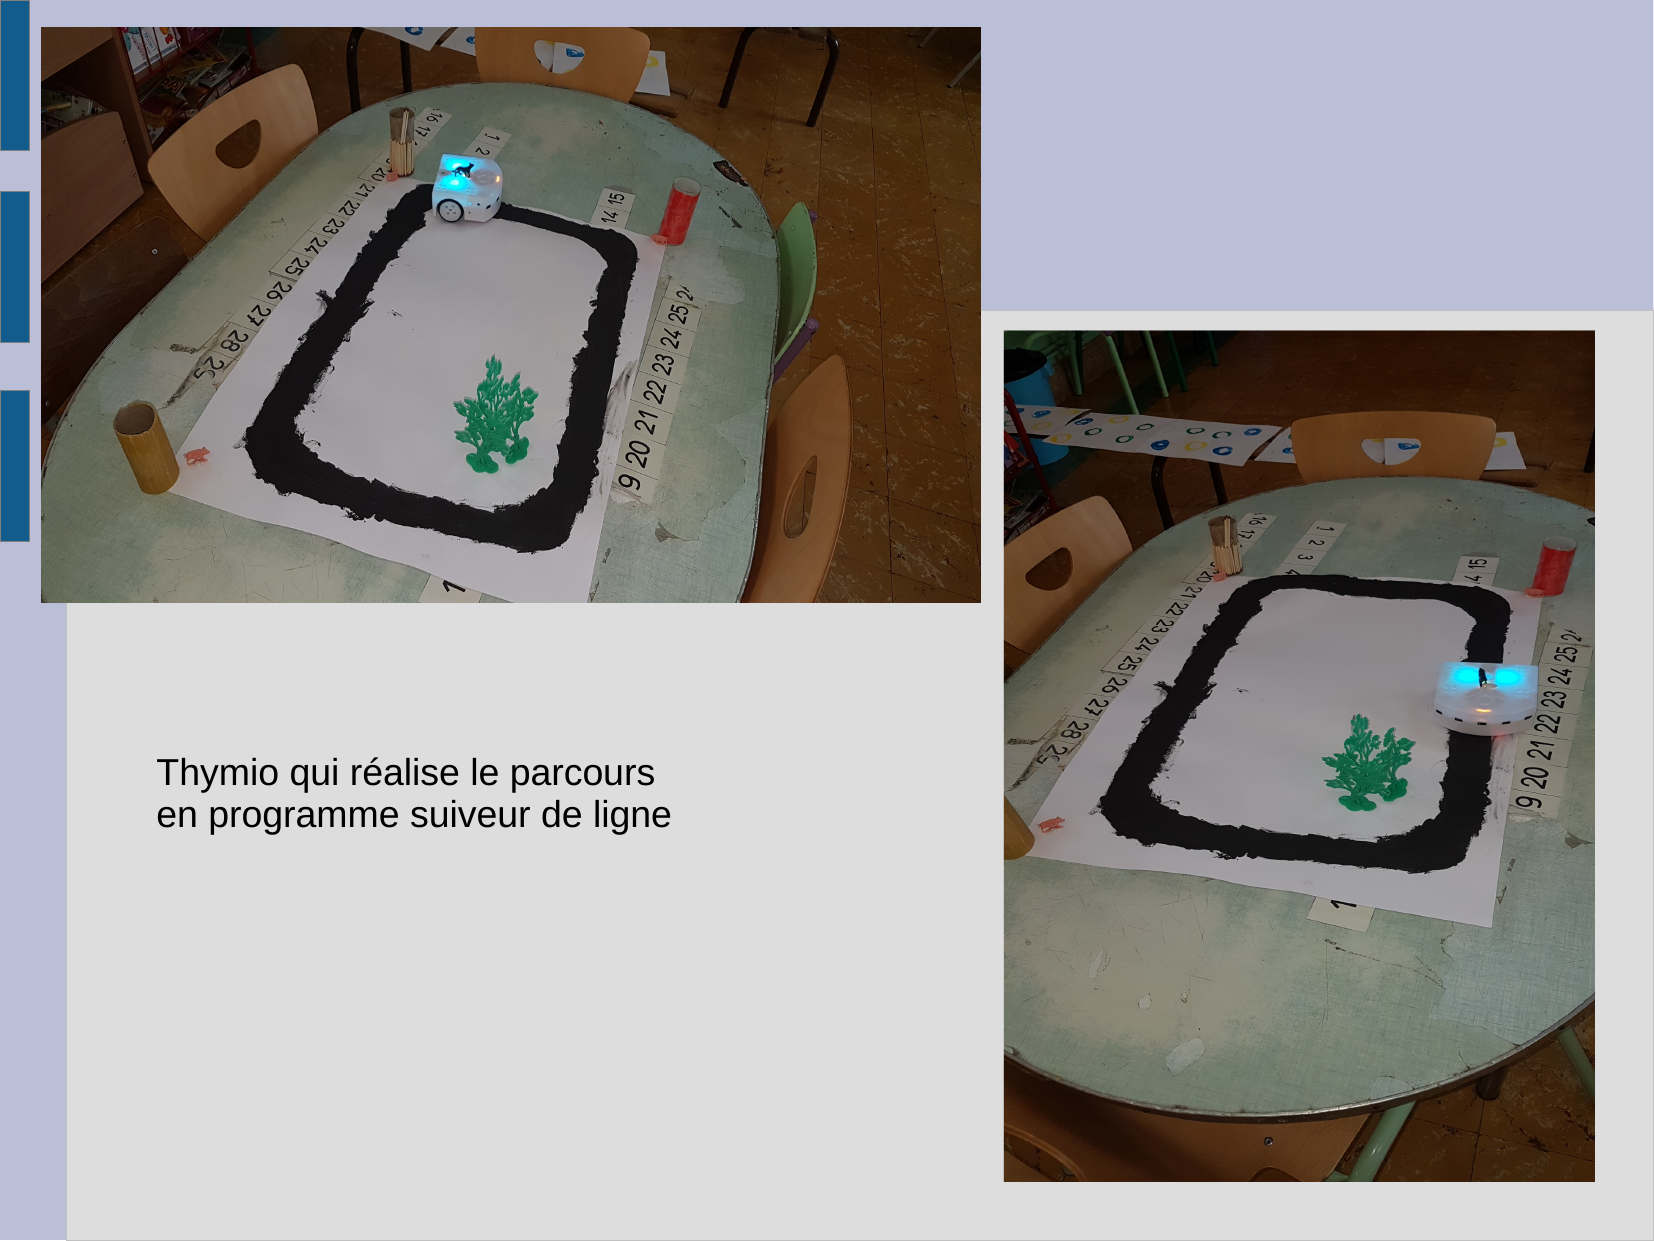

Thymio qui réalise le parcours
en programme suiveur de ligne